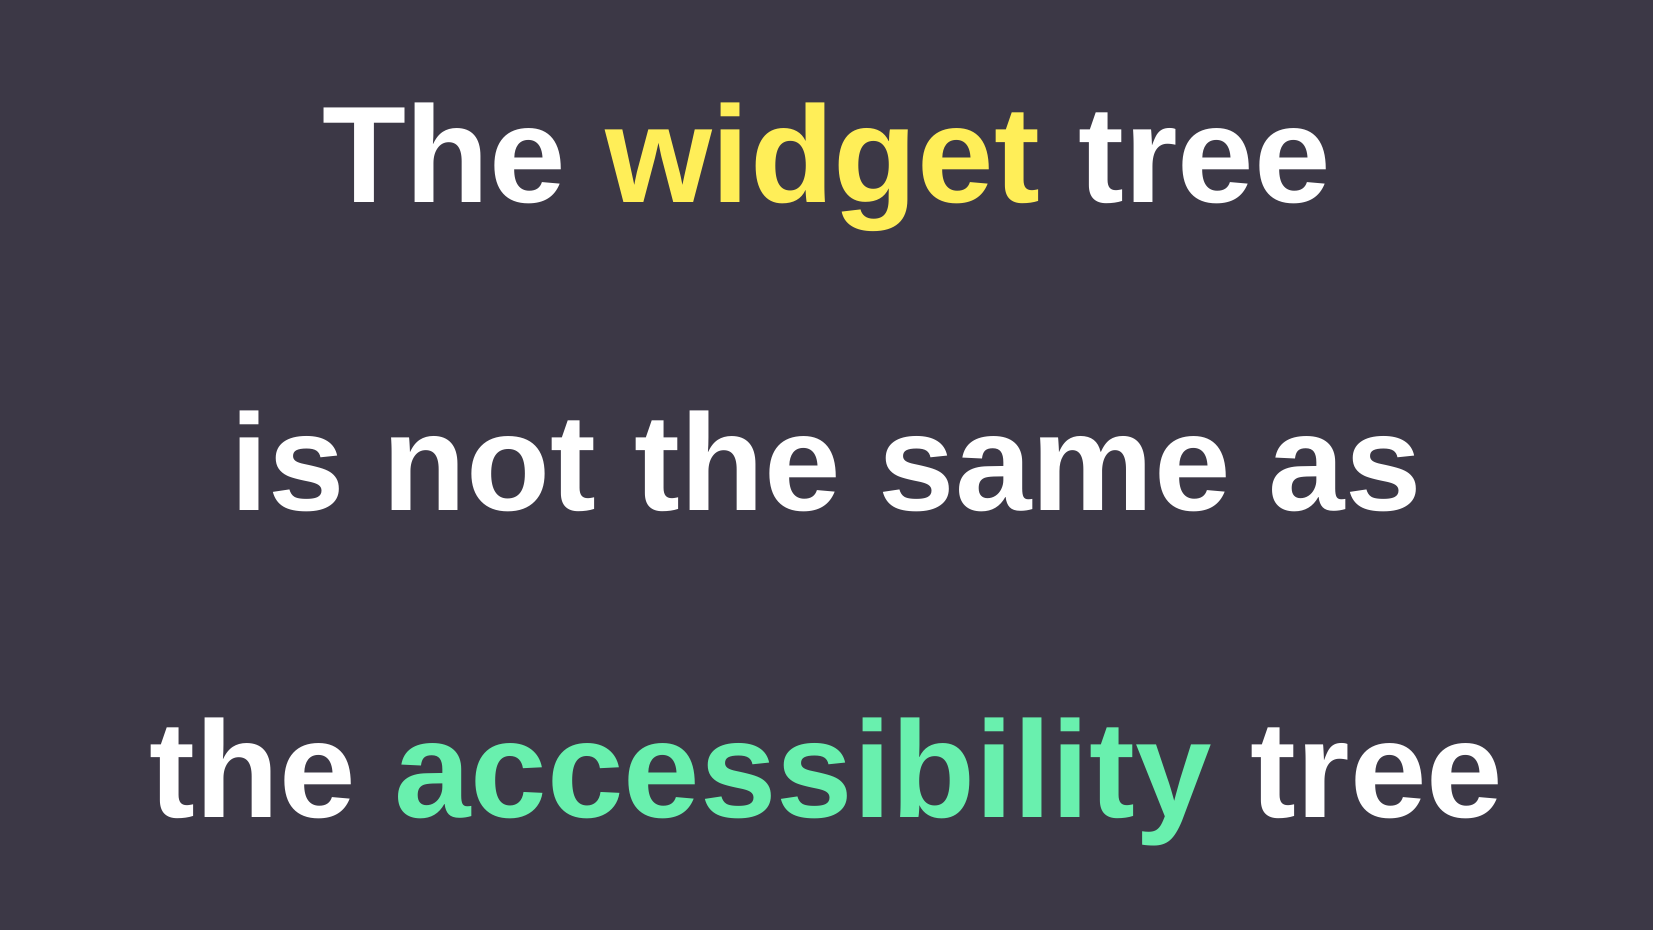

The widget tree
is not the same as
the accessibility tree